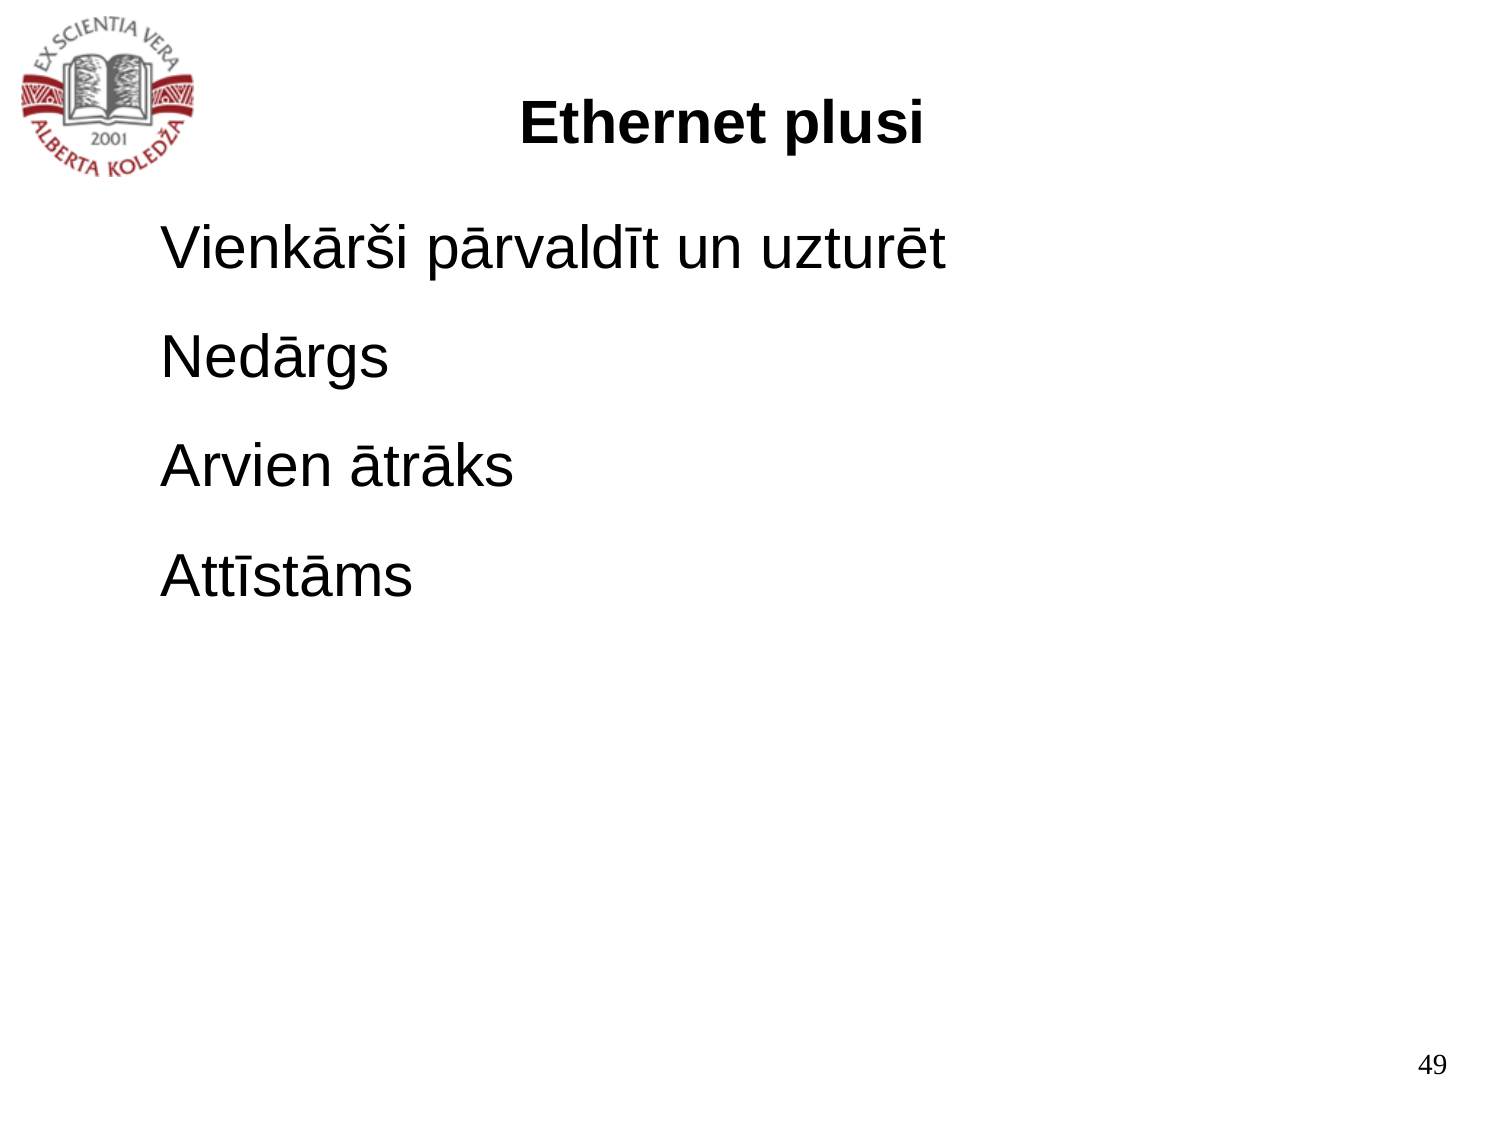

# Ethernet plusi
Vienkārši pārvaldīt un uzturēt
Nedārgs
Arvien ātrāks
Attīstāms